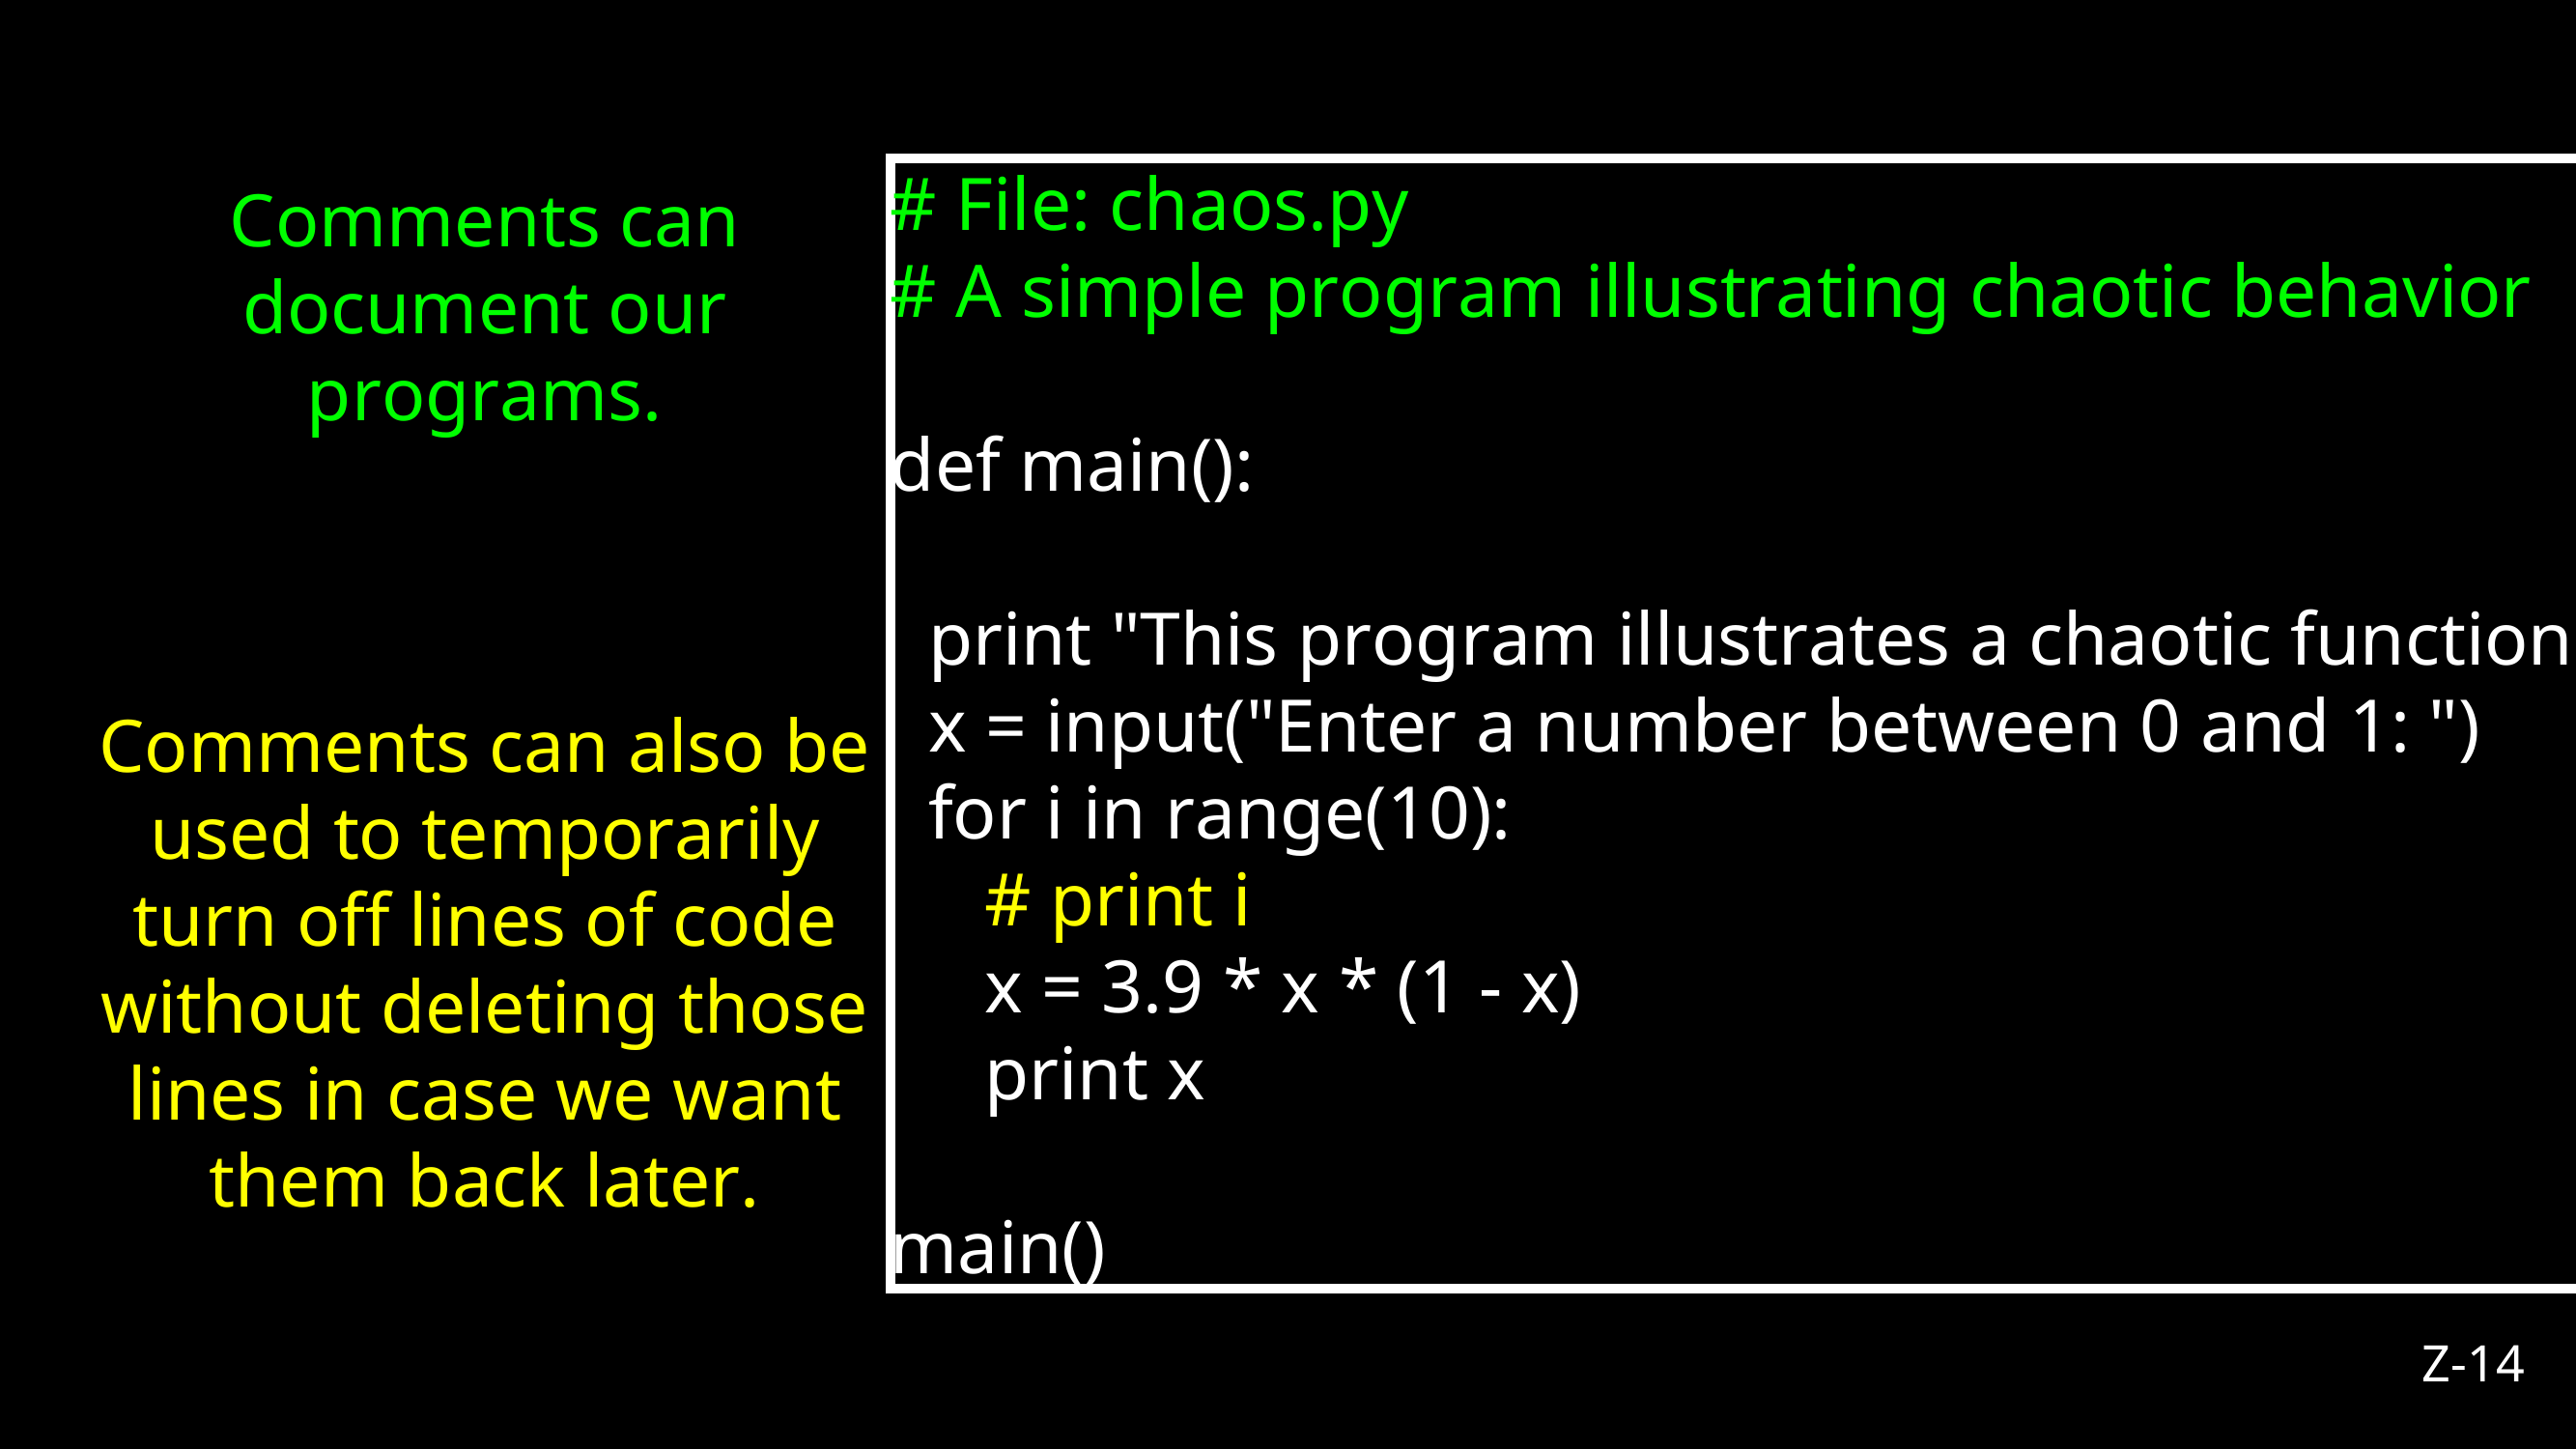

# File: chaos.py
# A simple program illustrating chaotic behavior
def main():
 print "This program illustrates a chaotic function"
 x = input("Enter a number between 0 and 1: ")
 for i in range(10):
 # print i
 x = 3.9 * x * (1 - x)
 print x
main()
Comments can document our programs.
Comments can also be used to temporarily turn off lines of code without deleting those lines in case we want them back later.
Z-14